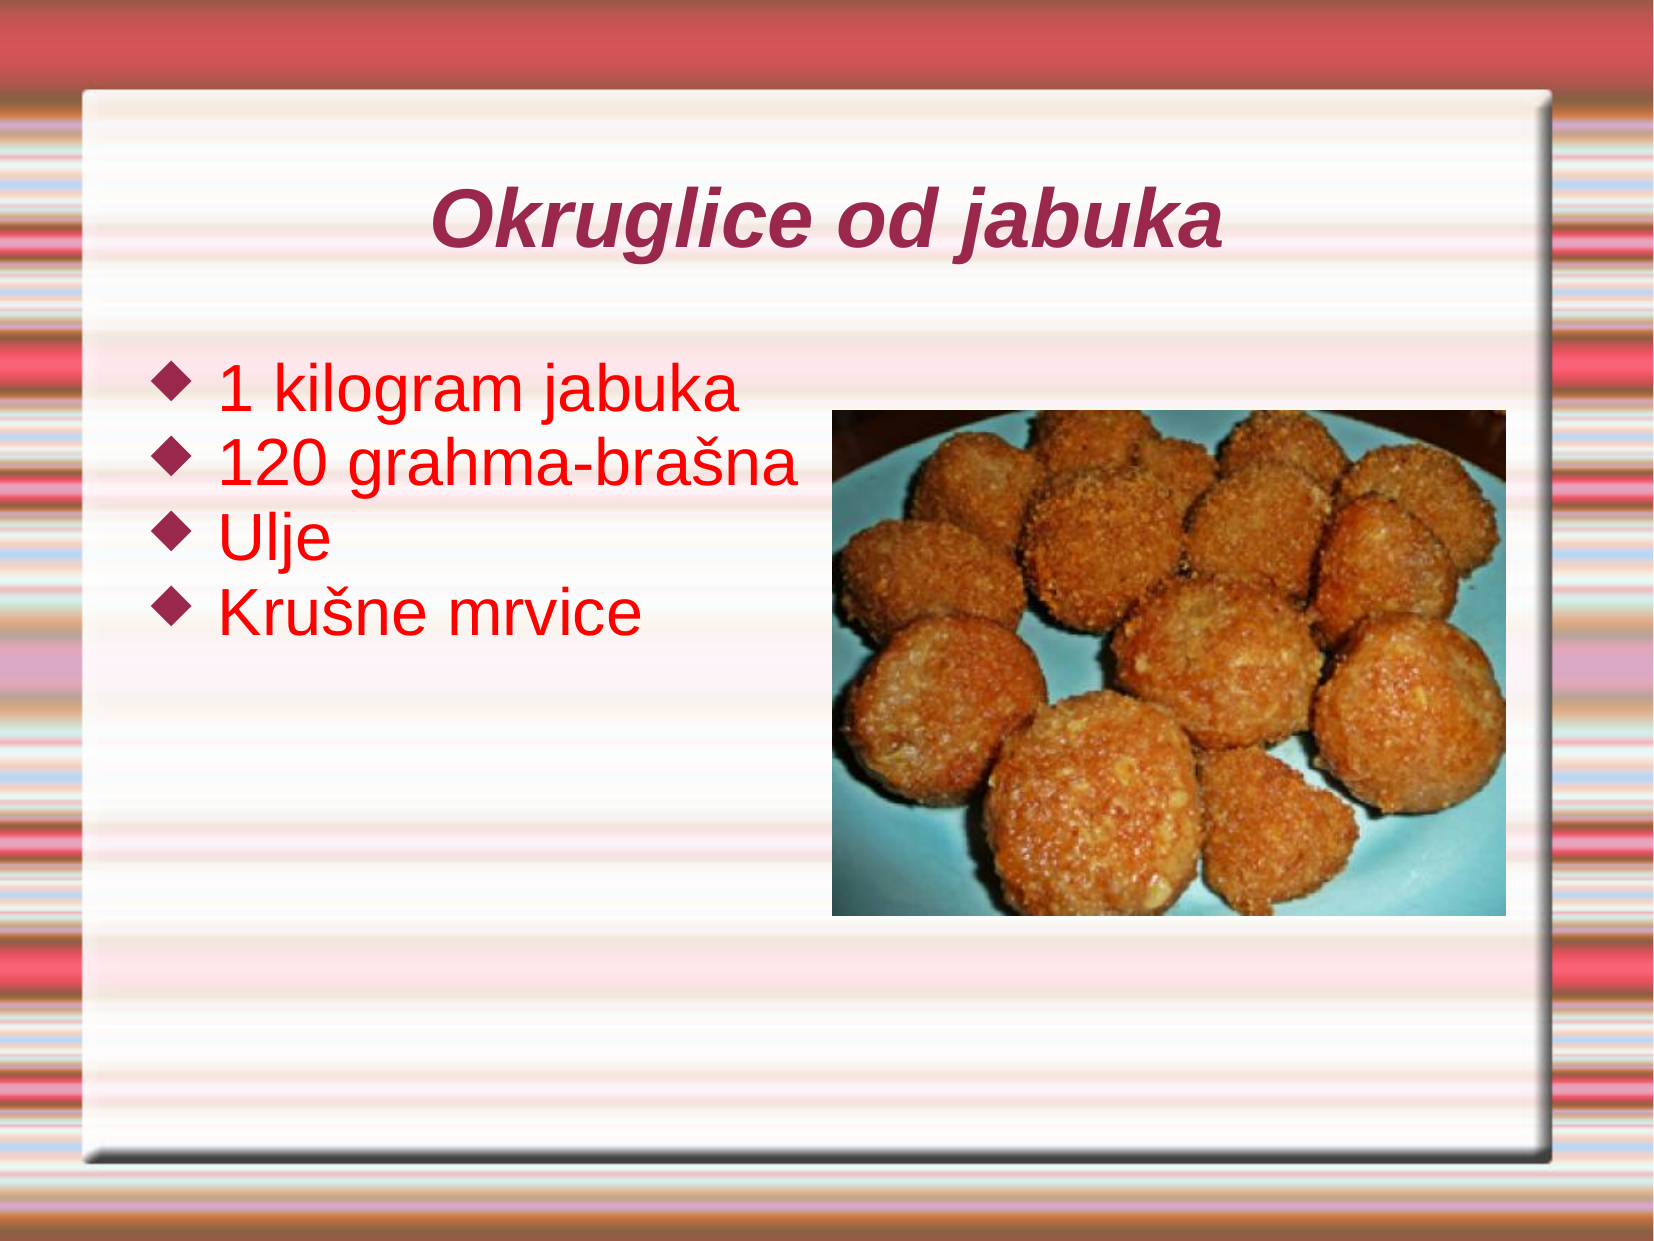

# Okruglice od jabuka
1 kilogram jabuka
120 grahma-brašna
Ulje
Krušne mrvice